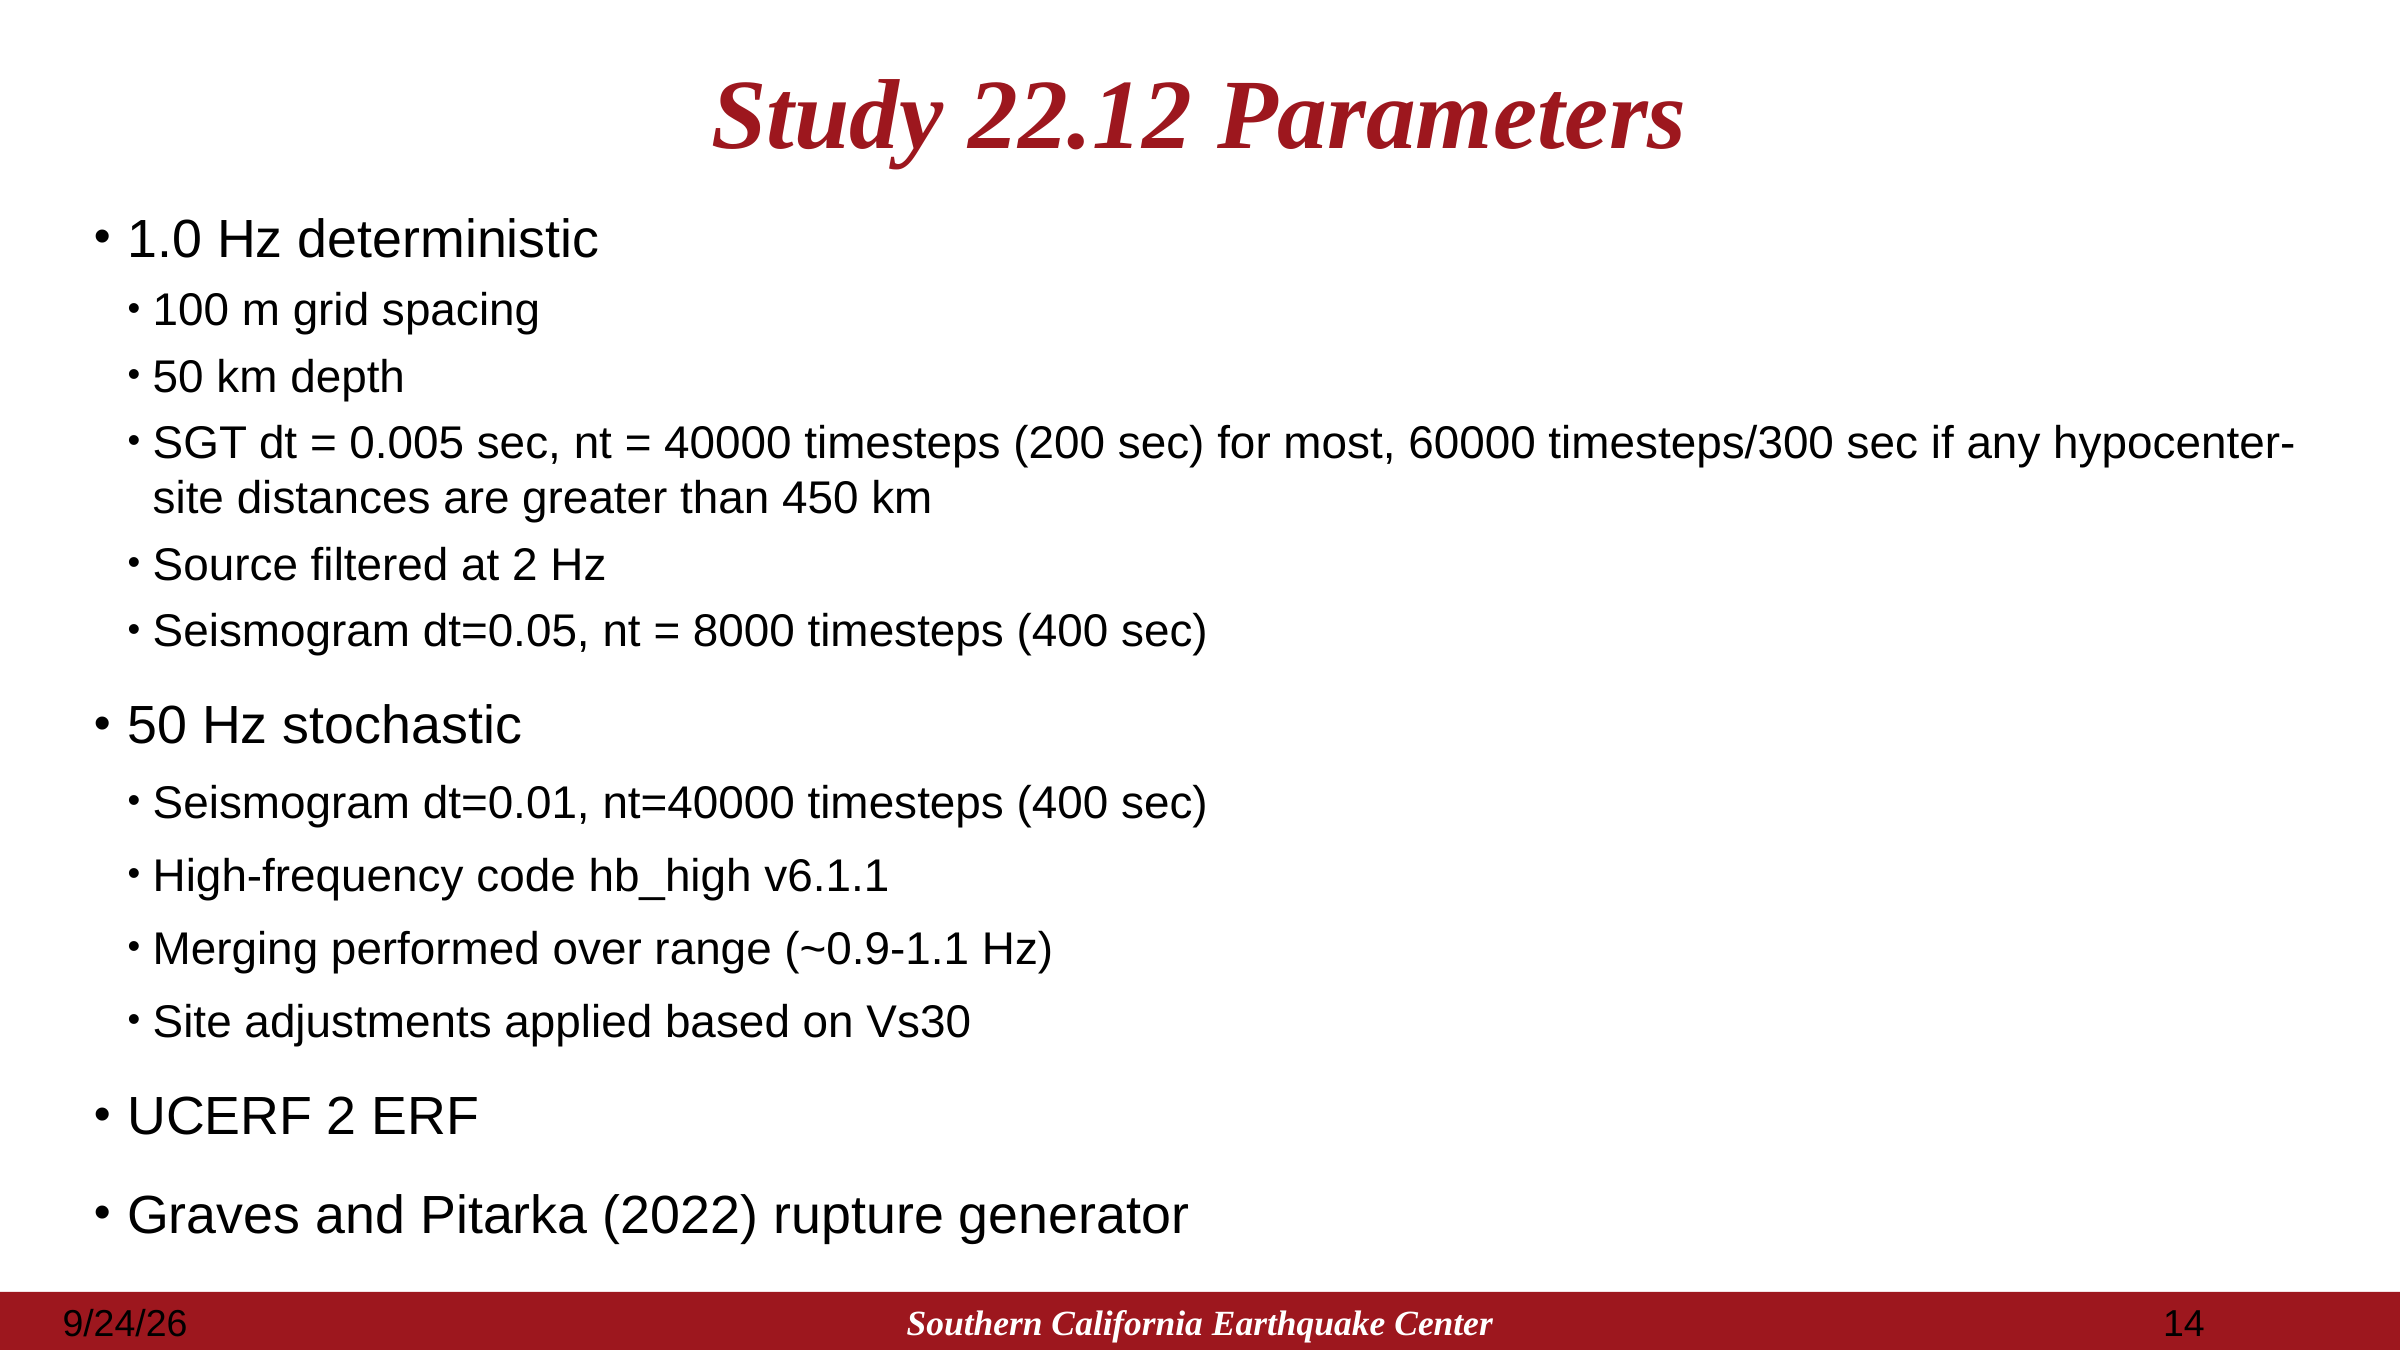

Study 22.12 Parameters
1.0 Hz deterministic
100 m grid spacing
50 km depth
SGT dt = 0.005 sec, nt = 40000 timesteps (200 sec) for most, 60000 timesteps/300 sec if any hypocenter-site distances are greater than 450 km
Source filtered at 2 Hz
Seismogram dt=0.05, nt = 8000 timesteps (400 sec)
50 Hz stochastic
Seismogram dt=0.01, nt=40000 timesteps (400 sec)
High-frequency code hb_high v6.1.1
Merging performed over range (~0.9-1.1 Hz)
Site adjustments applied based on Vs30
UCERF 2 ERF
Graves and Pitarka (2022) rupture generator
Southern California Earthquake Center